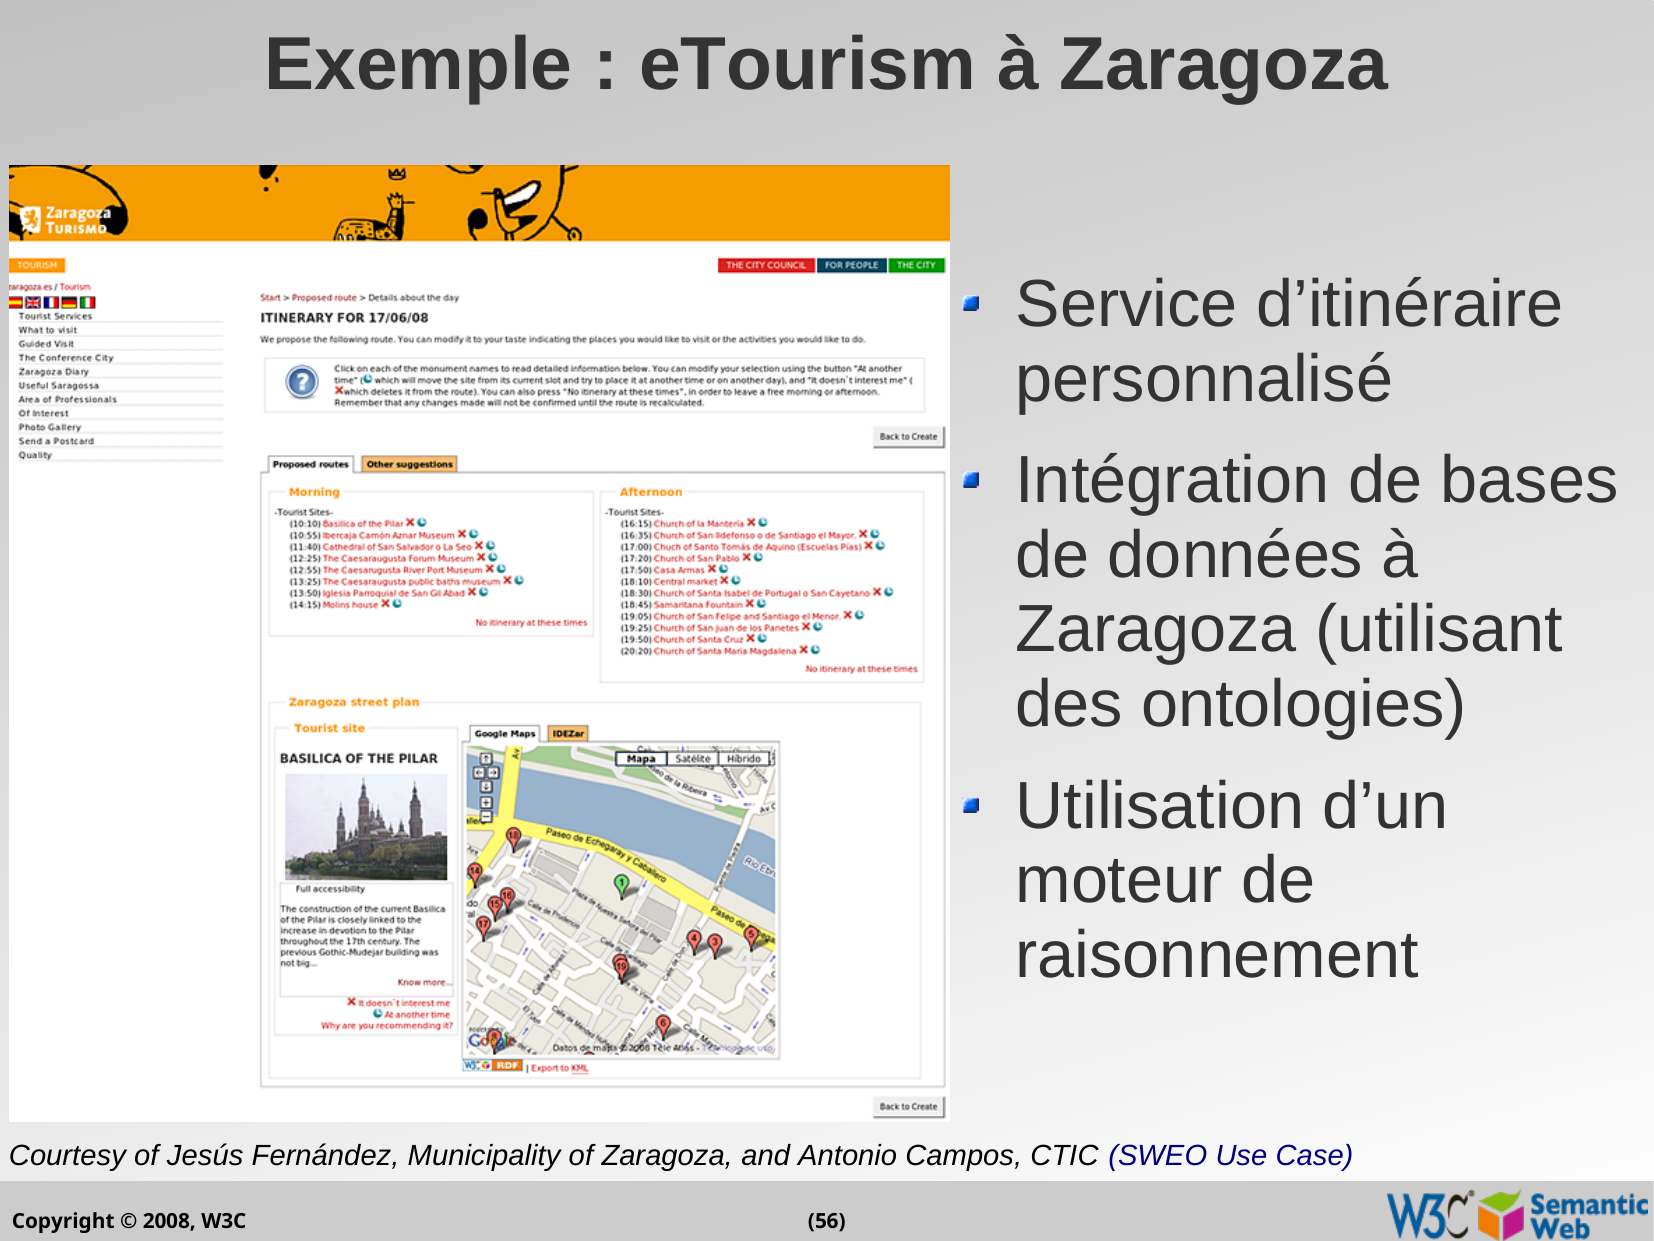

# Exemple : eTourism à Zaragoza
Service d’itinéraire personnalisé
Intégration de bases de données à Zaragoza (utilisant des ontologies)
Utilisation d’un moteur de raisonnement
Courtesy of Jesús Fernández, Municipality of Zaragoza, and Antonio Campos, CTIC (SWEO Use Case)